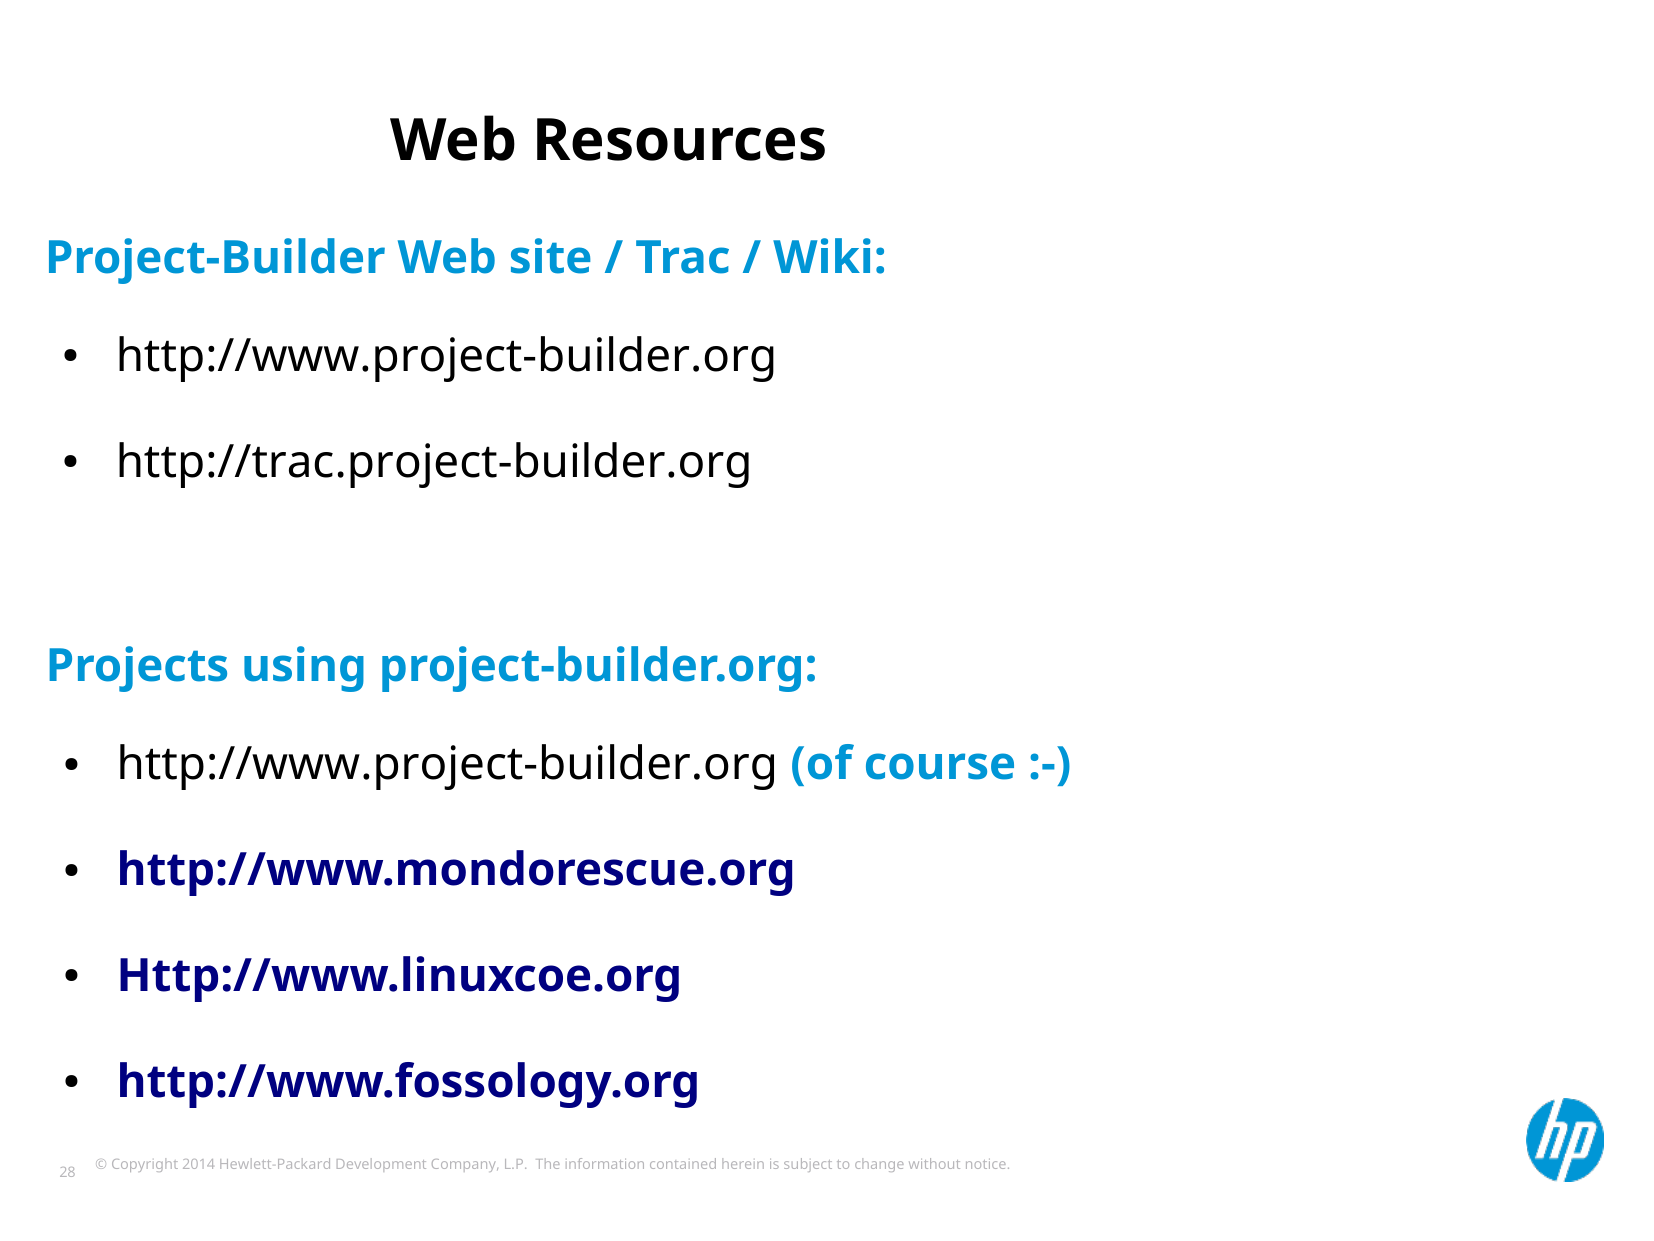

Web Resources
# Project-Builder Web site / Trac / Wiki:
http://www.project-builder.org
http://trac.project-builder.org
Projects using project-builder.org:
http://www.project-builder.org (of course :-)
http://www.mondorescue.org
Http://www.linuxcoe.org
http://www.fossology.org